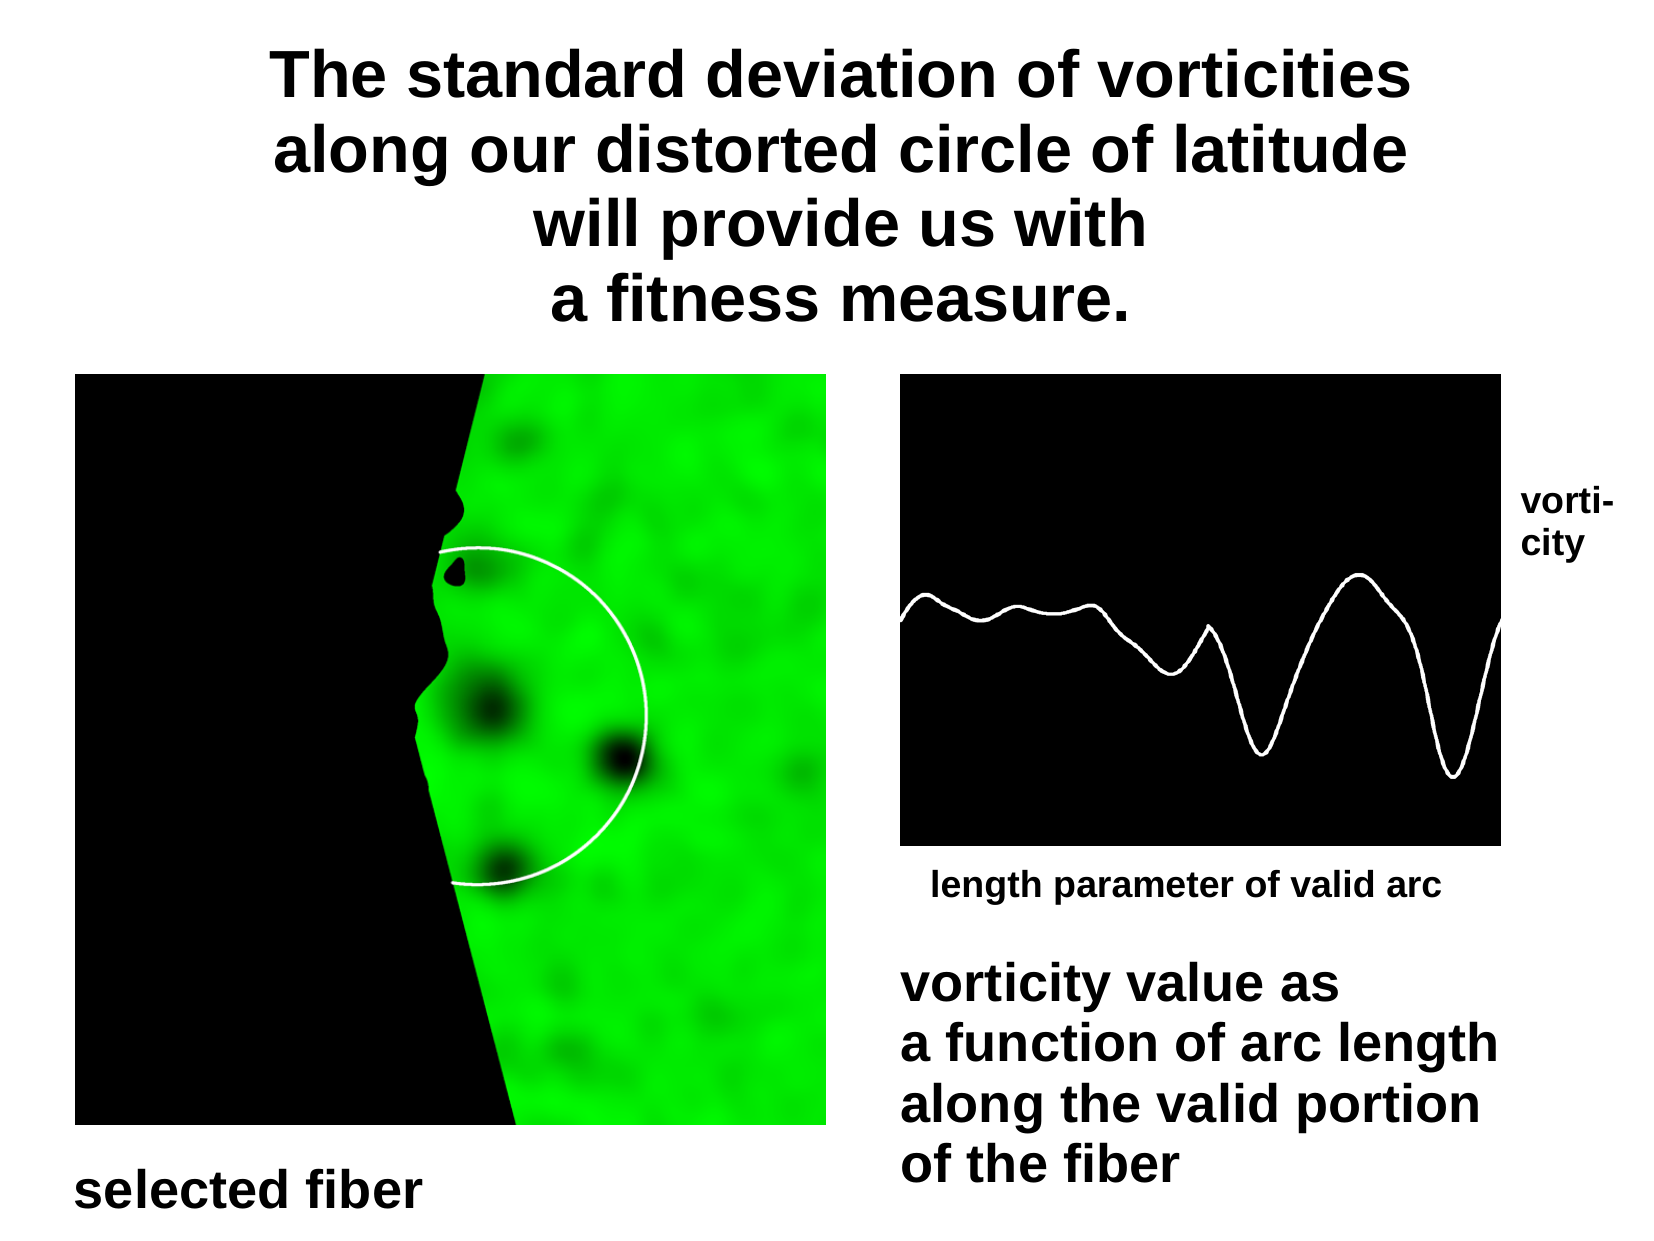

The standard deviation of vorticities
along our distorted circle of latitude
will provide us with
a fitness measure.
vorti-city
length parameter of valid arc
vorticity value as
a function of arc length
along the valid portion
of the fiber
selected fiber